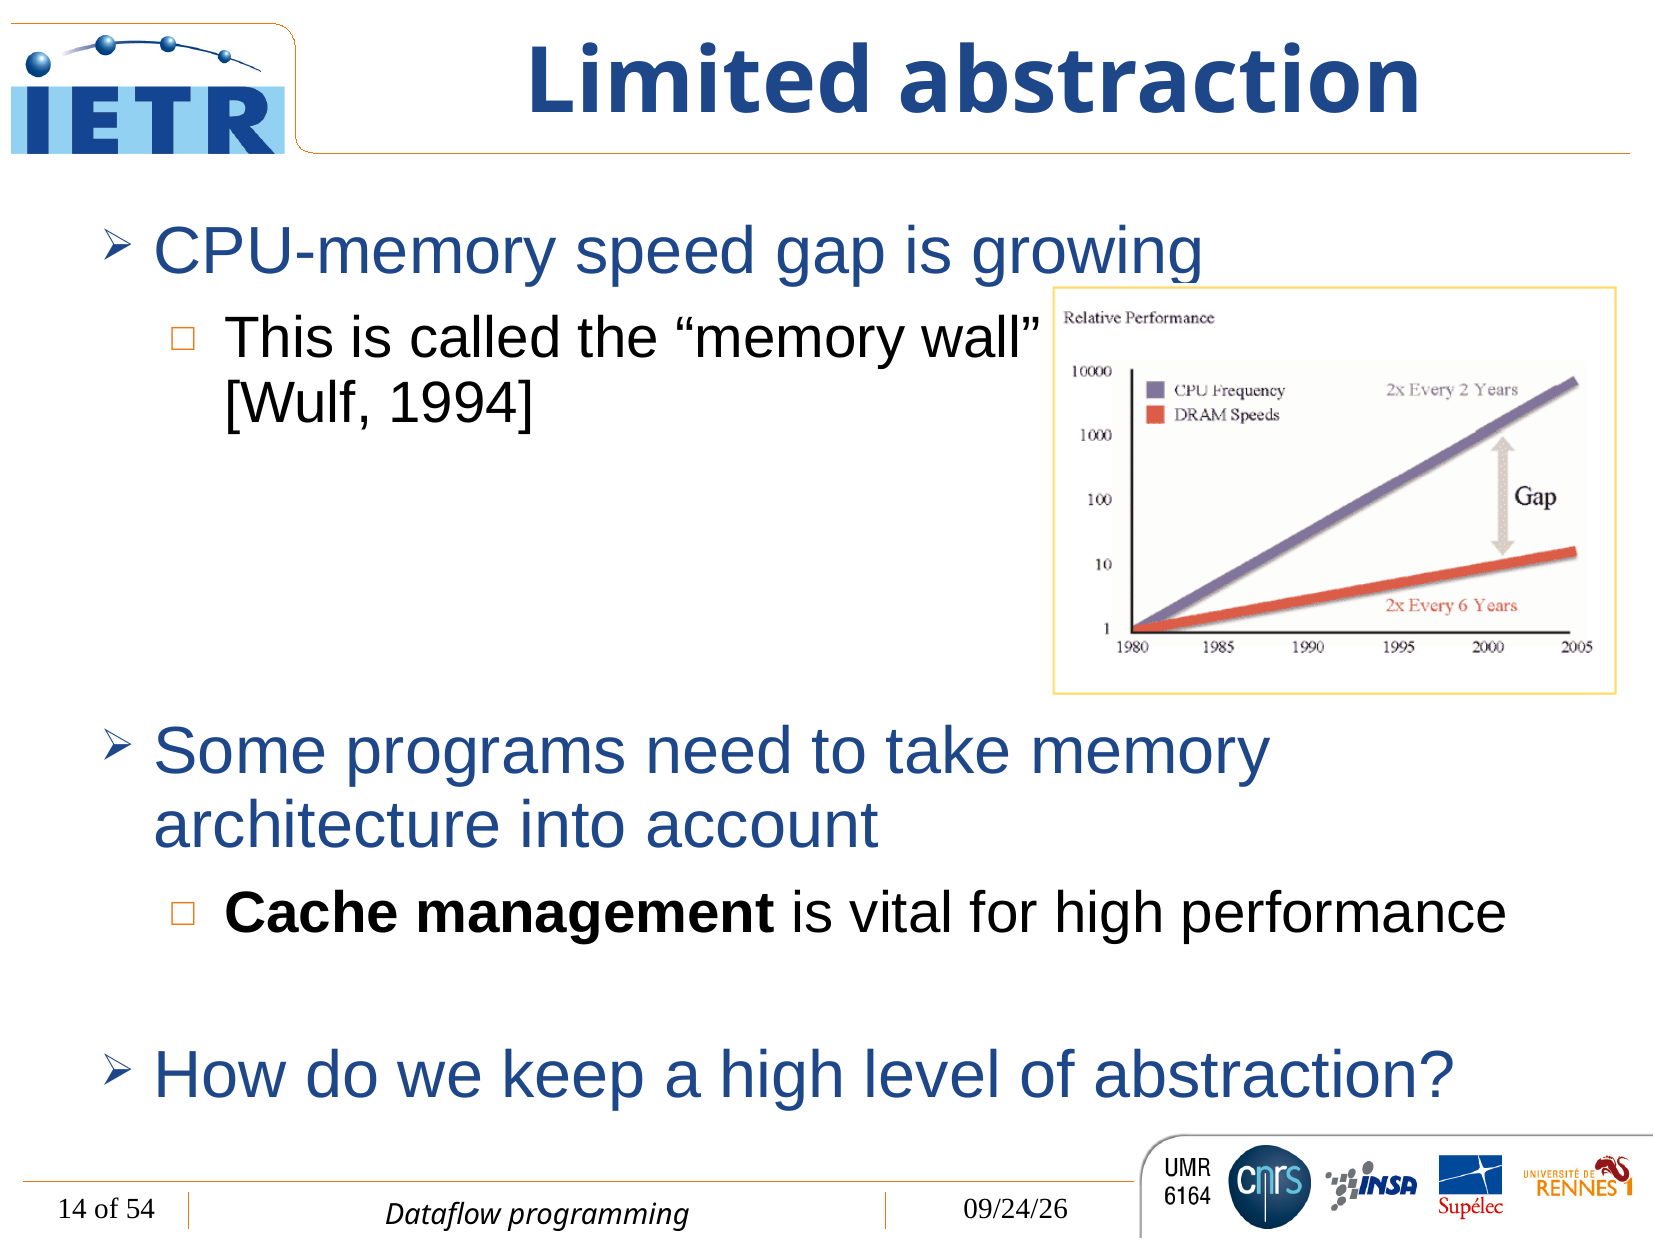

# Limited abstraction
CPU-memory speed gap is growing
This is called the “memory wall”
[Wulf, 1994]
Some programs need to take memory architecture into account
Cache management is vital for high performance
How do we keep a high level of abstraction?
14
Dataflow programming